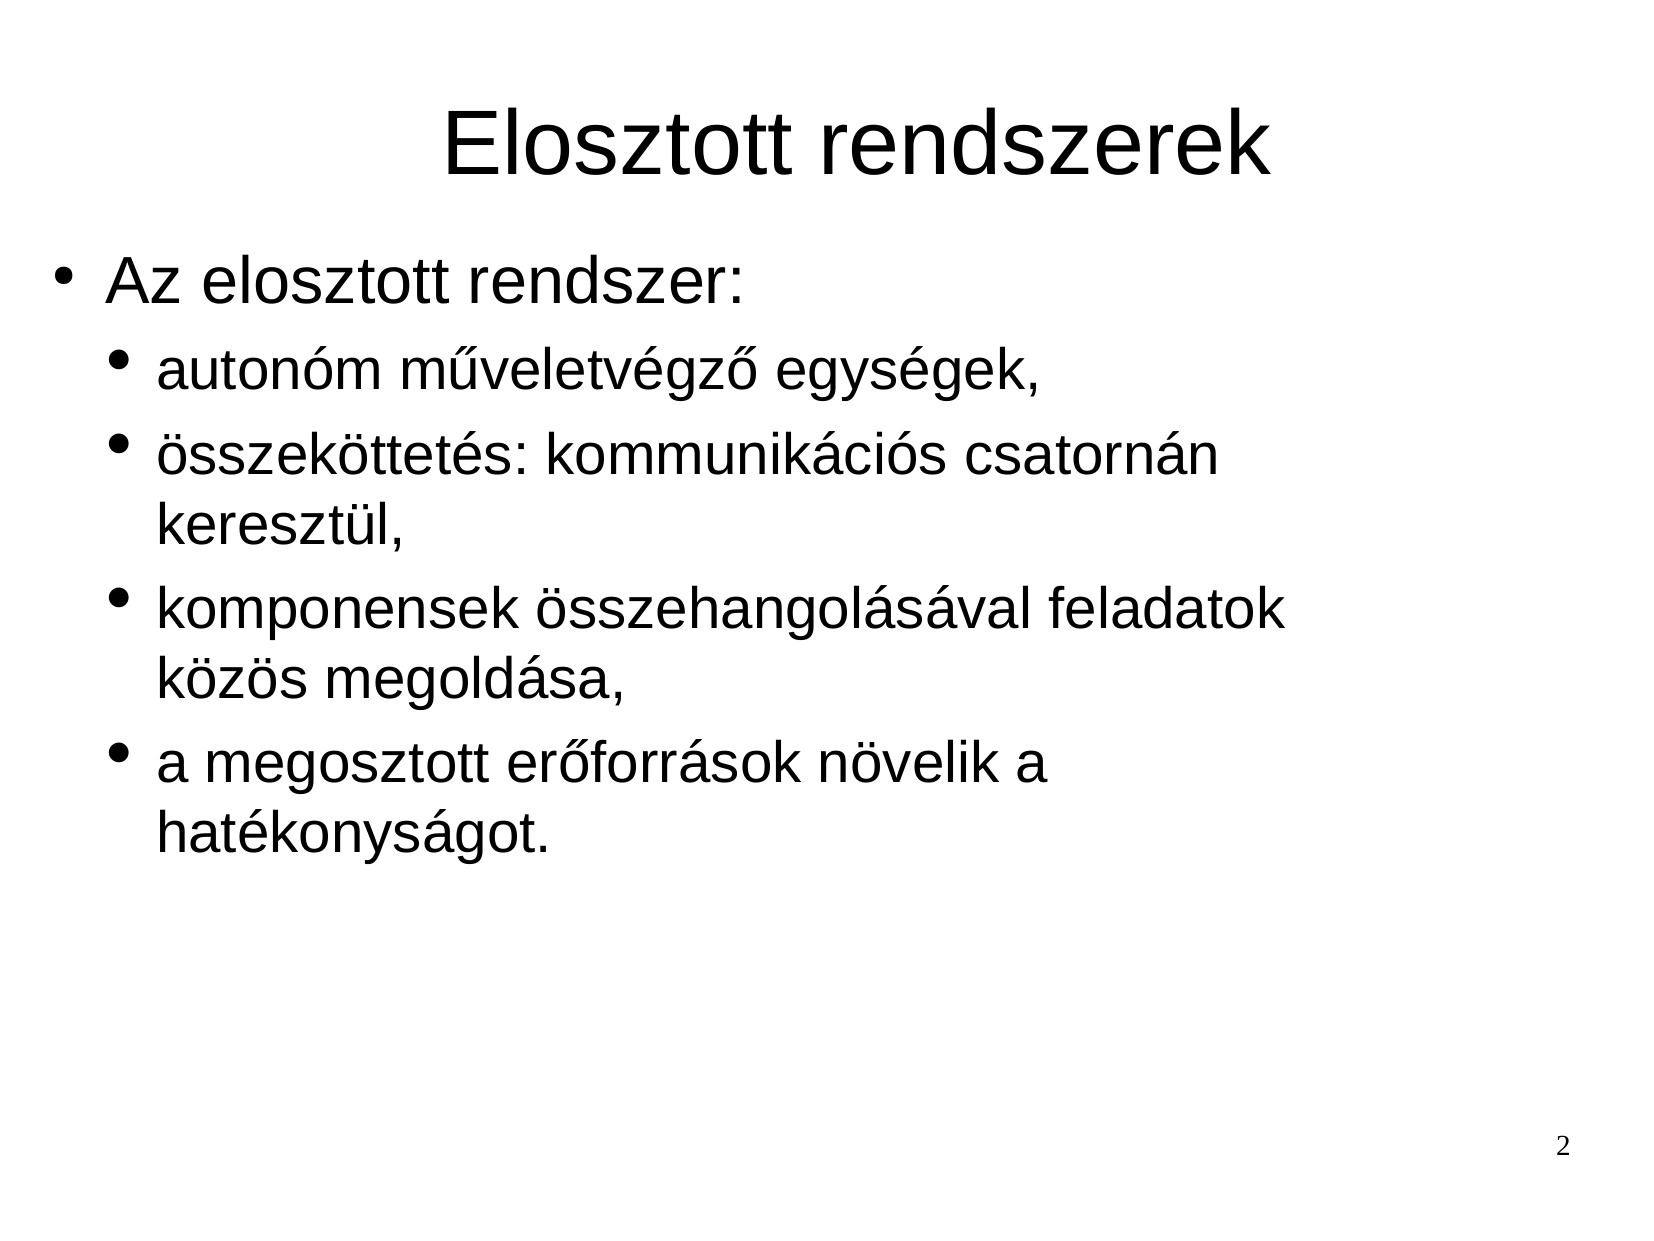

# Elosztott rendszerek
Az elosztott rendszer:
autonóm műveletvégző egységek,
összeköttetés: kommunikációs csatornán keresztül,
komponensek összehangolásával feladatok közös megoldása,
a megosztott erőforrások növelik a hatékonyságot.
2